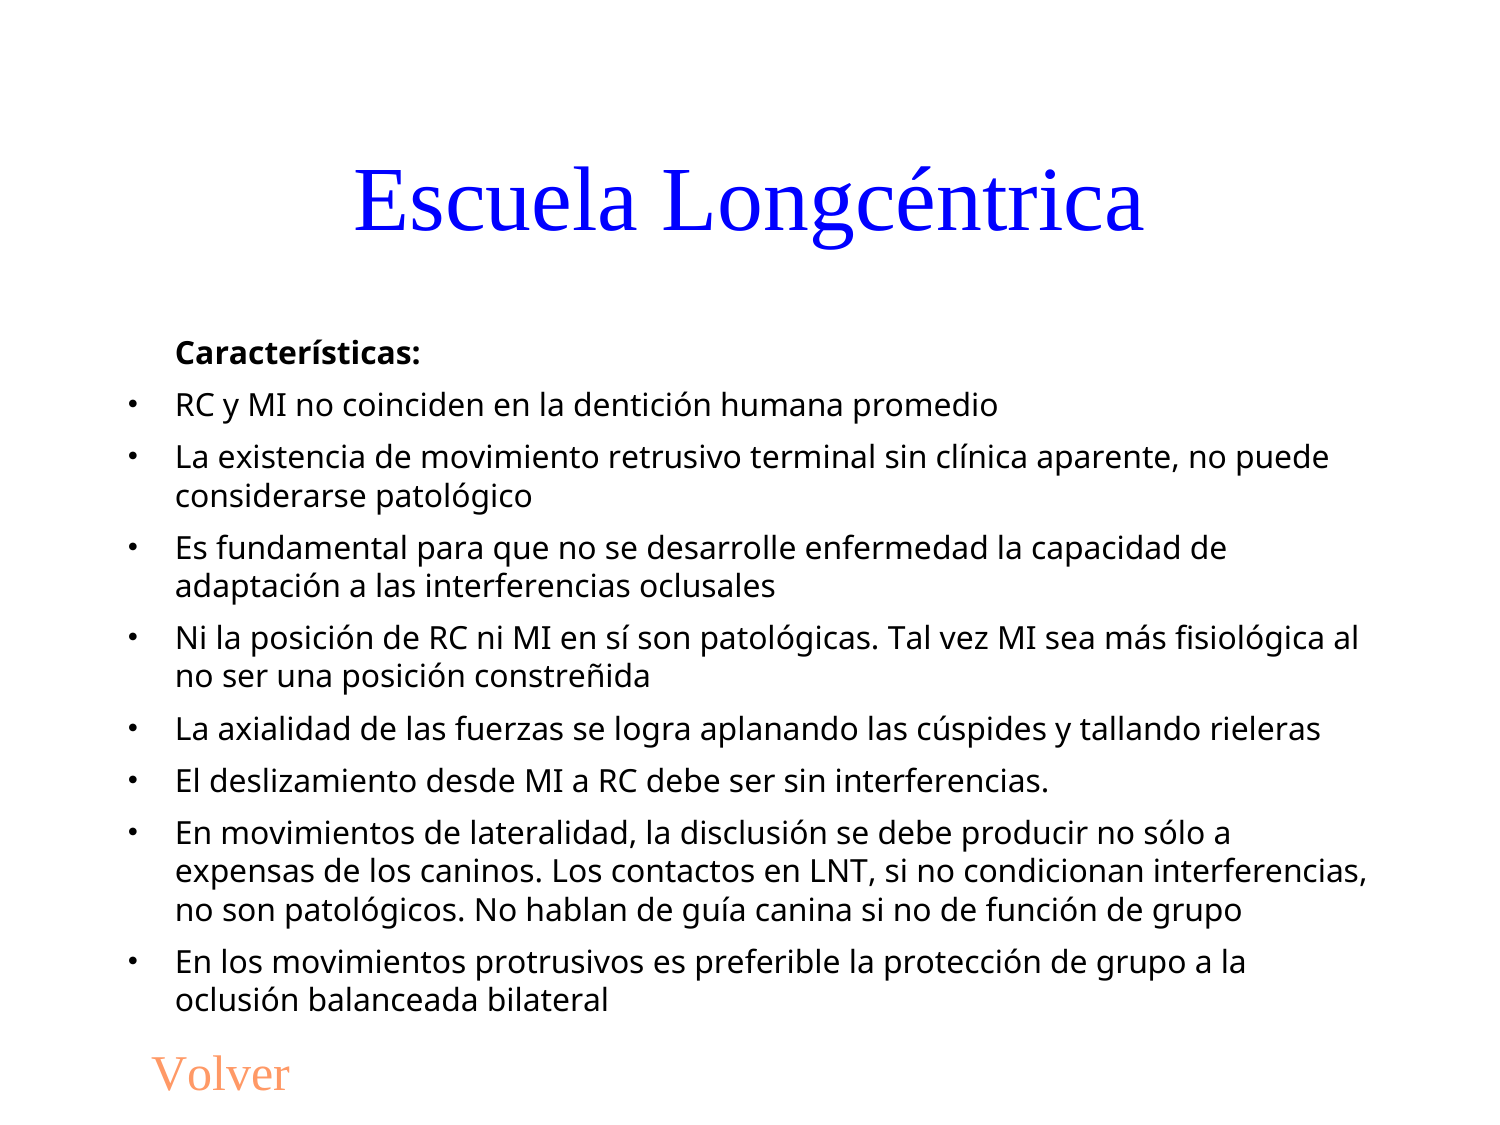

# Escuela Longcéntrica
Características:
RC y MI no coinciden en la dentición humana promedio
La existencia de movimiento retrusivo terminal sin clínica aparente, no puede considerarse patológico
Es fundamental para que no se desarrolle enfermedad la capacidad de adaptación a las interferencias oclusales
Ni la posición de RC ni MI en sí son patológicas. Tal vez MI sea más fisiológica al no ser una posición constreñida
La axialidad de las fuerzas se logra aplanando las cúspides y tallando rieleras
El deslizamiento desde MI a RC debe ser sin interferencias.
En movimientos de lateralidad, la disclusión se debe producir no sólo a expensas de los caninos. Los contactos en LNT, si no condicionan interferencias, no son patológicos. No hablan de guía canina si no de función de grupo
En los movimientos protrusivos es preferible la protección de grupo a la oclusión balanceada bilateral
Volver